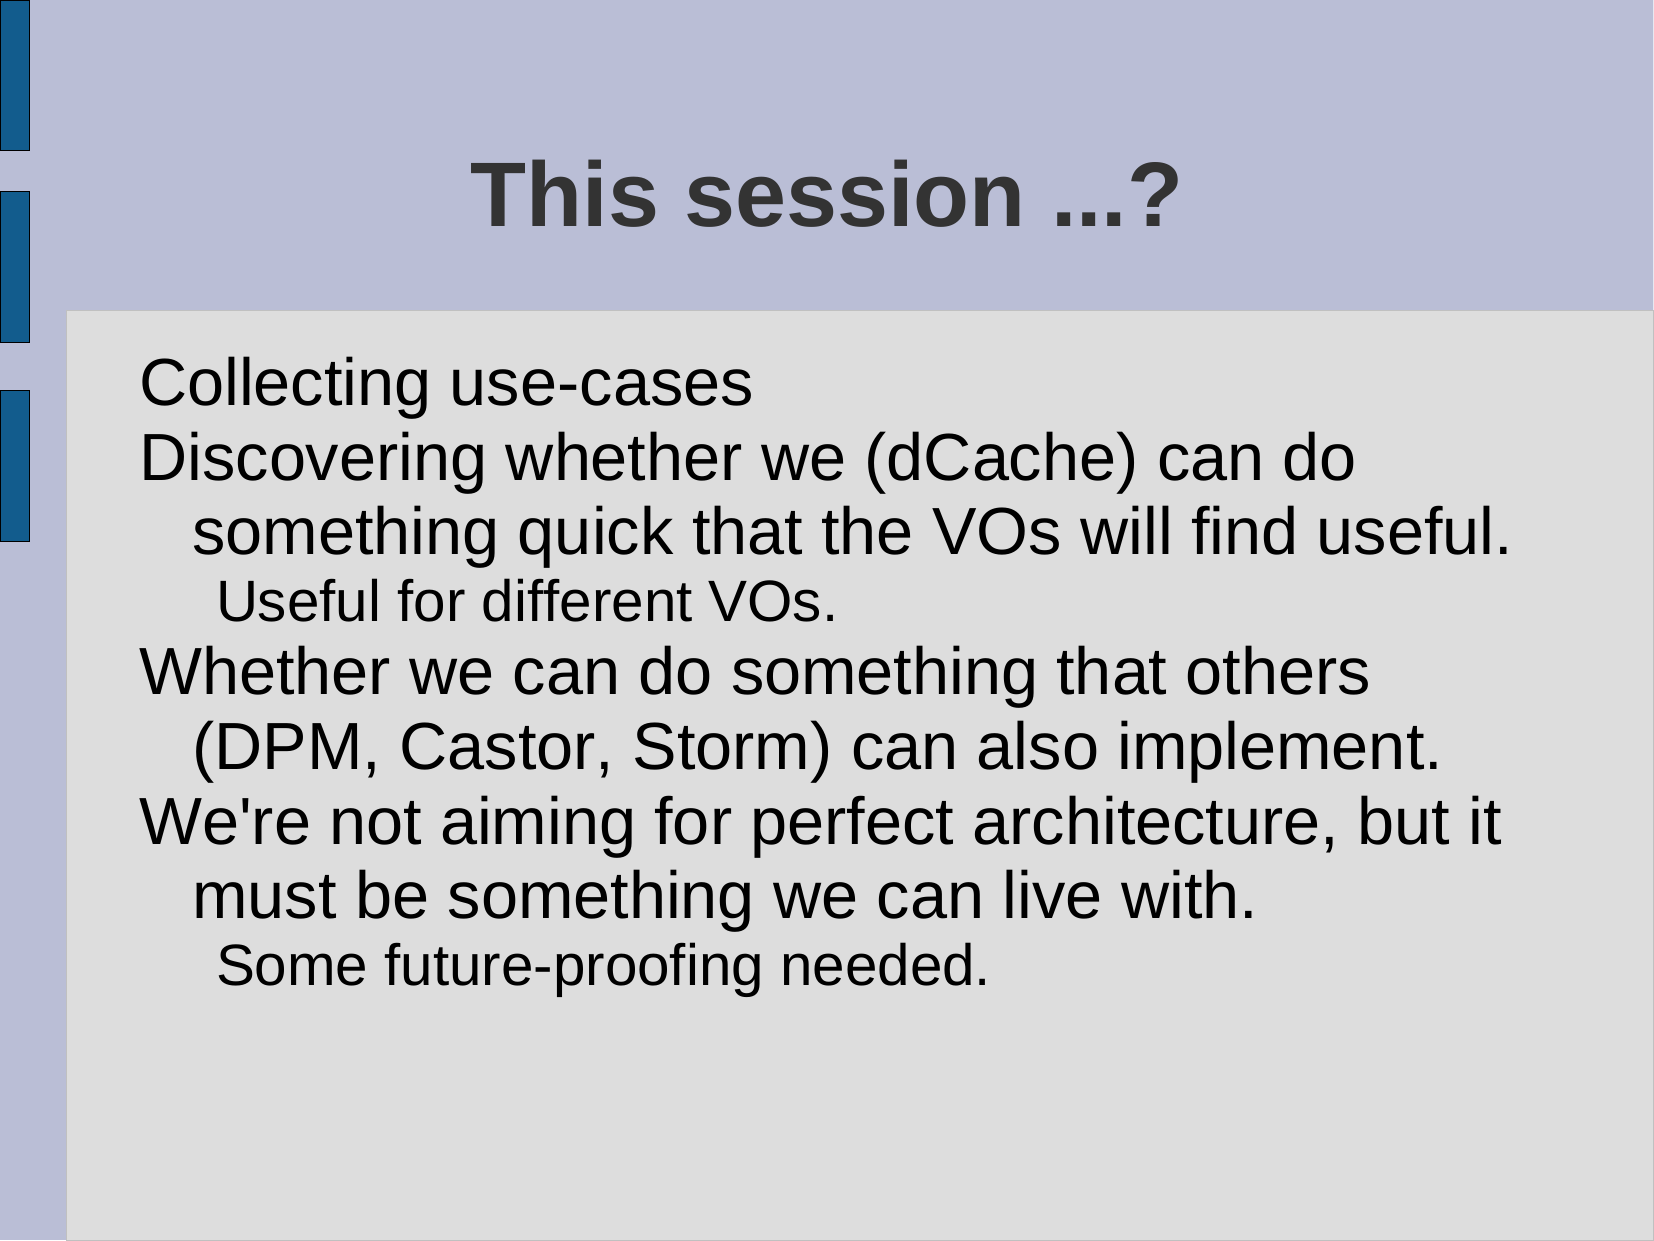

# This session ...?
Collecting use-cases
Discovering whether we (dCache) can do something quick that the VOs will find useful.
Useful for different VOs.
Whether we can do something that others (DPM, Castor, Storm) can also implement.
We're not aiming for perfect architecture, but it must be something we can live with.
Some future-proofing needed.